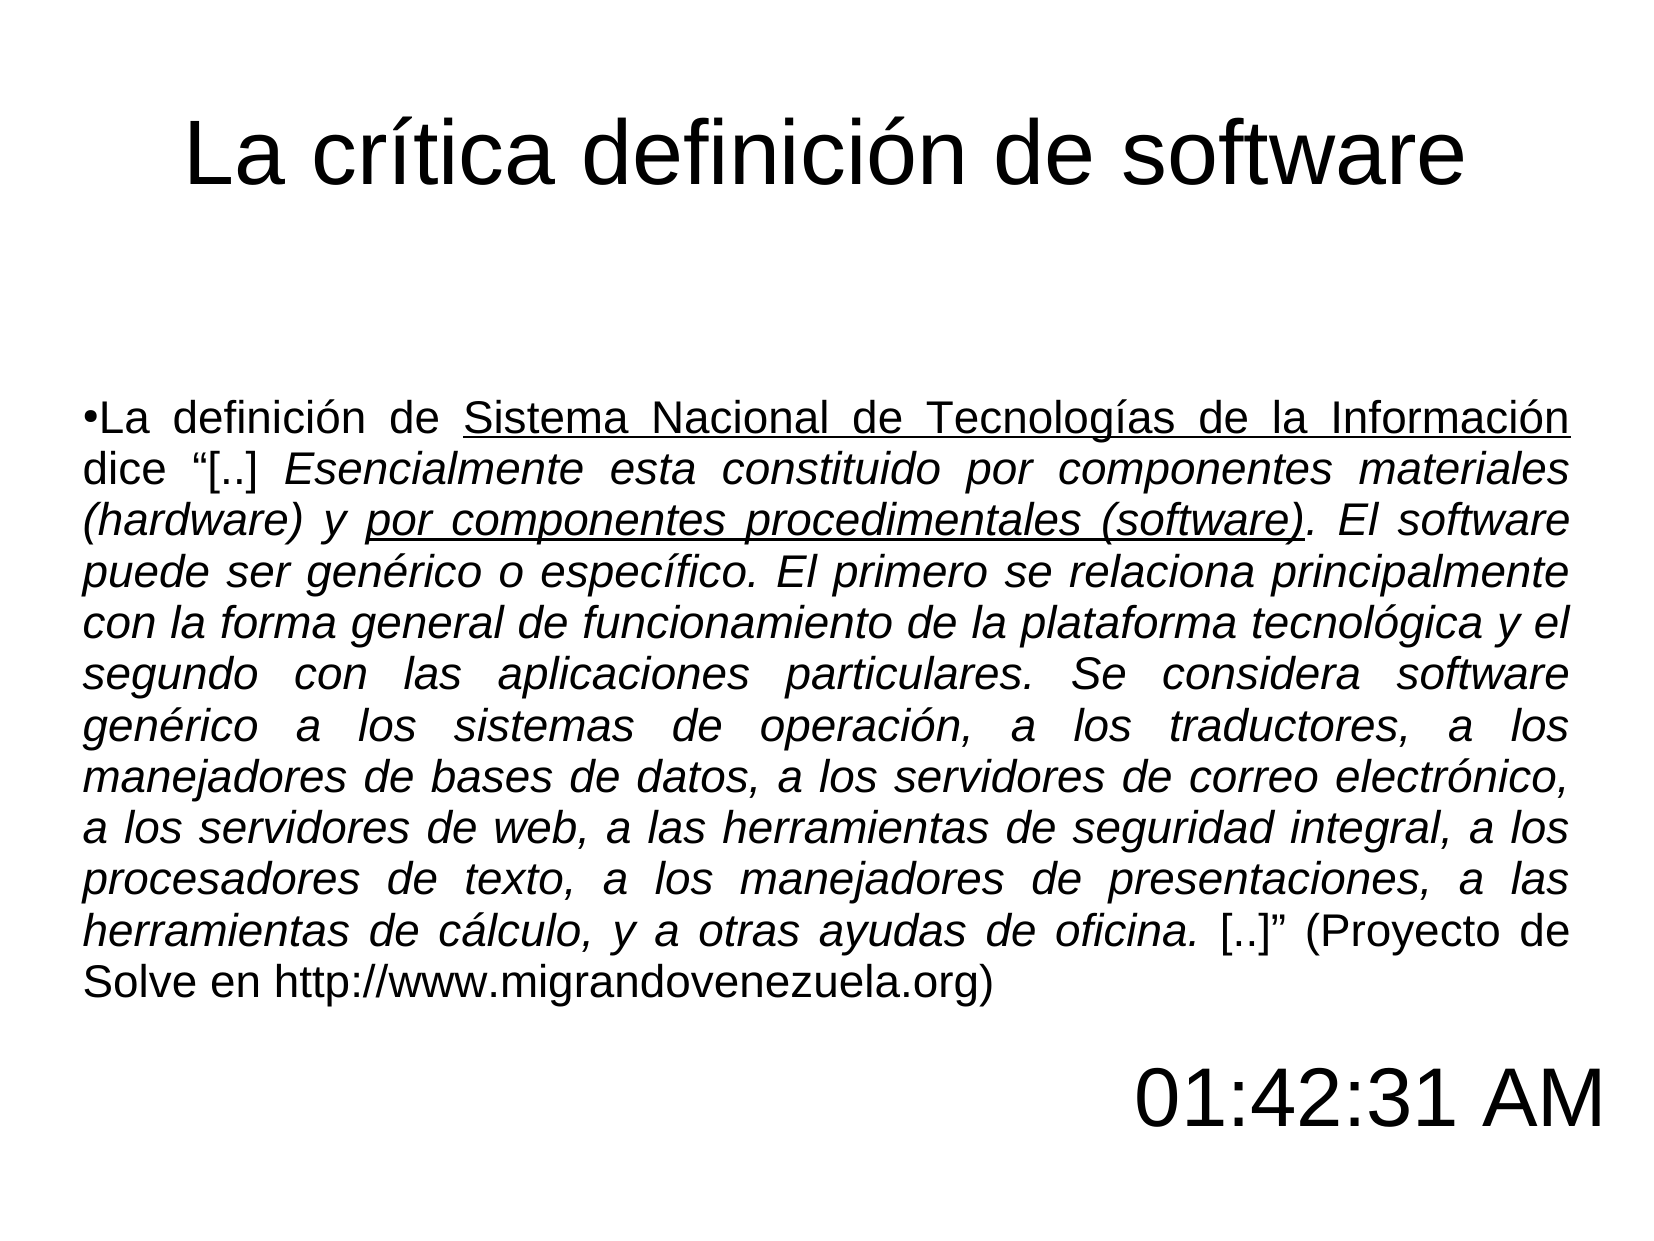

# La crítica definición de software
La definición de Sistema Nacional de Tecnologías de la Información dice “[..] Esencialmente esta constituido por componentes materiales (hardware) y por componentes procedimentales (software). El software puede ser genérico o específico. El primero se relaciona principalmente con la forma general de funcionamiento de la plataforma tecnológica y el segundo con las aplicaciones particulares. Se considera software genérico a los sistemas de operación, a los traductores, a los manejadores de bases de datos, a los servidores de correo electrónico, a los servidores de web, a las herramientas de seguridad integral, a los procesadores de texto, a los manejadores de presentaciones, a las herramientas de cálculo, y a otras ayudas de oficina. [..]” (Proyecto de Solve en http://www.migrandovenezuela.org)
03:12:32 AM